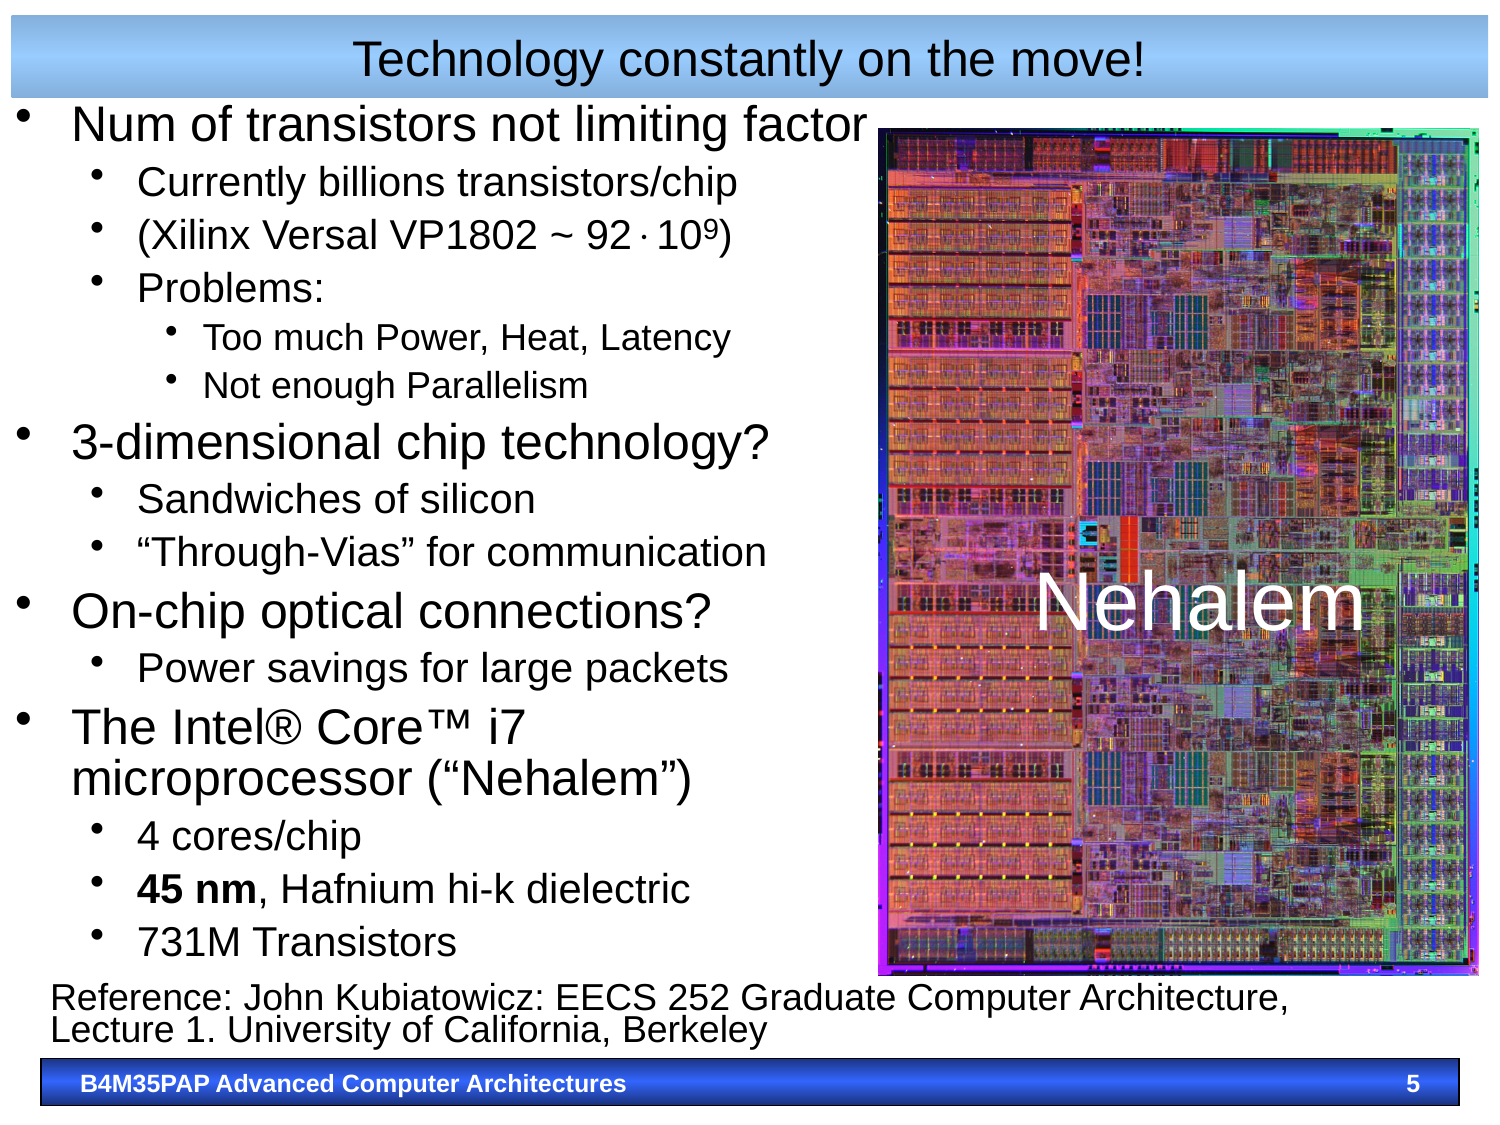

# Technology constantly on the move!
Num of transistors not limiting factor
Currently billions transistors/chip
(Xilinx Versal VP1802 ~ 92⋅109)
Problems:
Too much Power, Heat, Latency
Not enough Parallelism
3-dimensional chip technology?
Sandwiches of silicon
“Through-Vias” for communication
On-chip optical connections?
Power savings for large packets
The Intel® Core™ i7
microprocessor (“Nehalem”)
4 cores/chip
45 nm, Hafnium hi-k dielectric
731M Transistors
Nehalem
Reference: John Kubiatowicz: EECS 252 Graduate Computer Architecture, Lecture 1. University of California, Berkeley